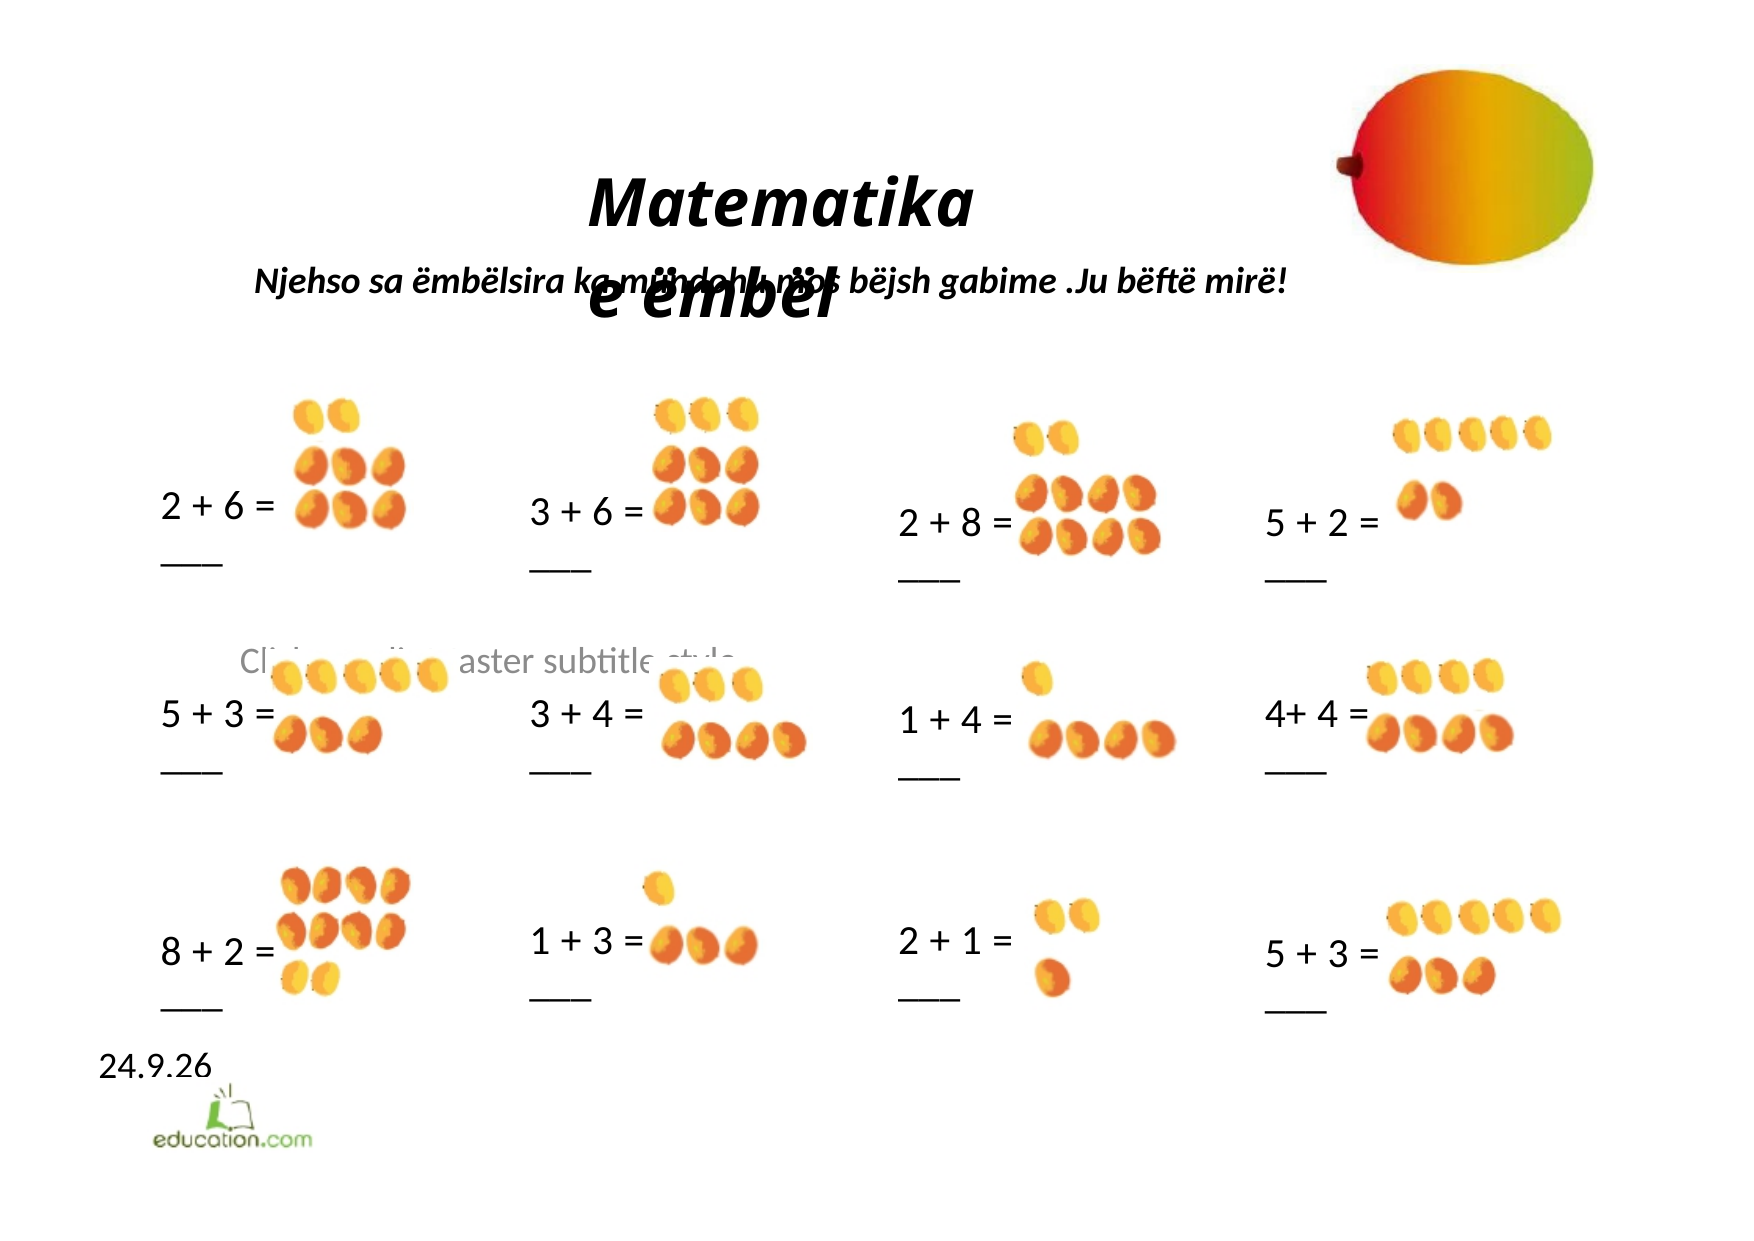

Matematika e ëmbël
Njehso sa ëmbëlsira ka mundohu mos bëjsh gabime .Ju bëftë mirë!
2 + 6 = ___
3 + 6 = ___
2 + 8 = ___
5 + 2 = ___
5 + 3 = ___
3 + 4 = ___
4+ 4 = ___
1 + 4 = ___
1 + 3 = ___
2 + 1 = ___
8 + 2 = ___
5 + 3 = ___